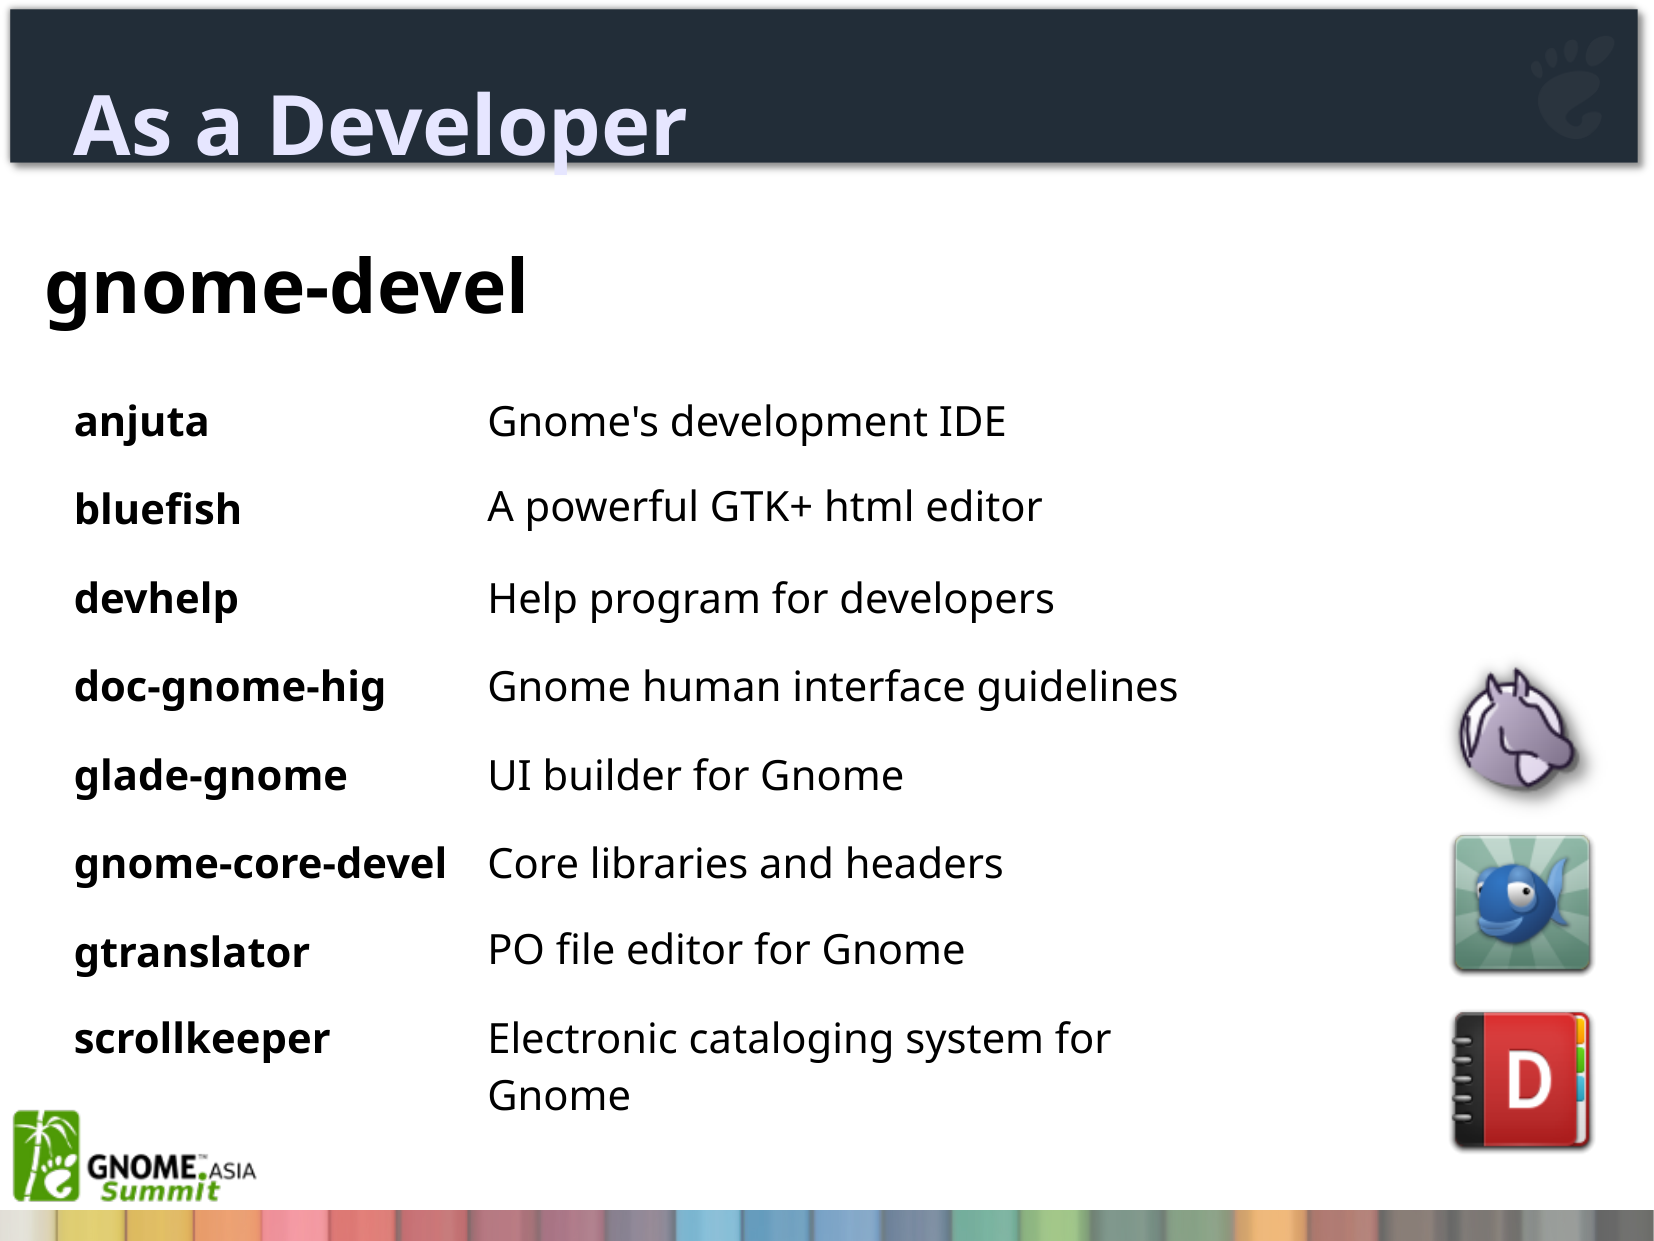

As a Developer
gnome-devel
anjuta
Gnome's development IDE
A powerful GTK+ html editor
bluefish
devhelp
Help program for developers
doc-gnome-hig
Gnome human interface guidelines
glade-gnome
UI builder for Gnome
gnome-core-devel
Core libraries and headers
PO file editor for Gnome
gtranslator
scrollkeeper
Electronic cataloging system for Gnome